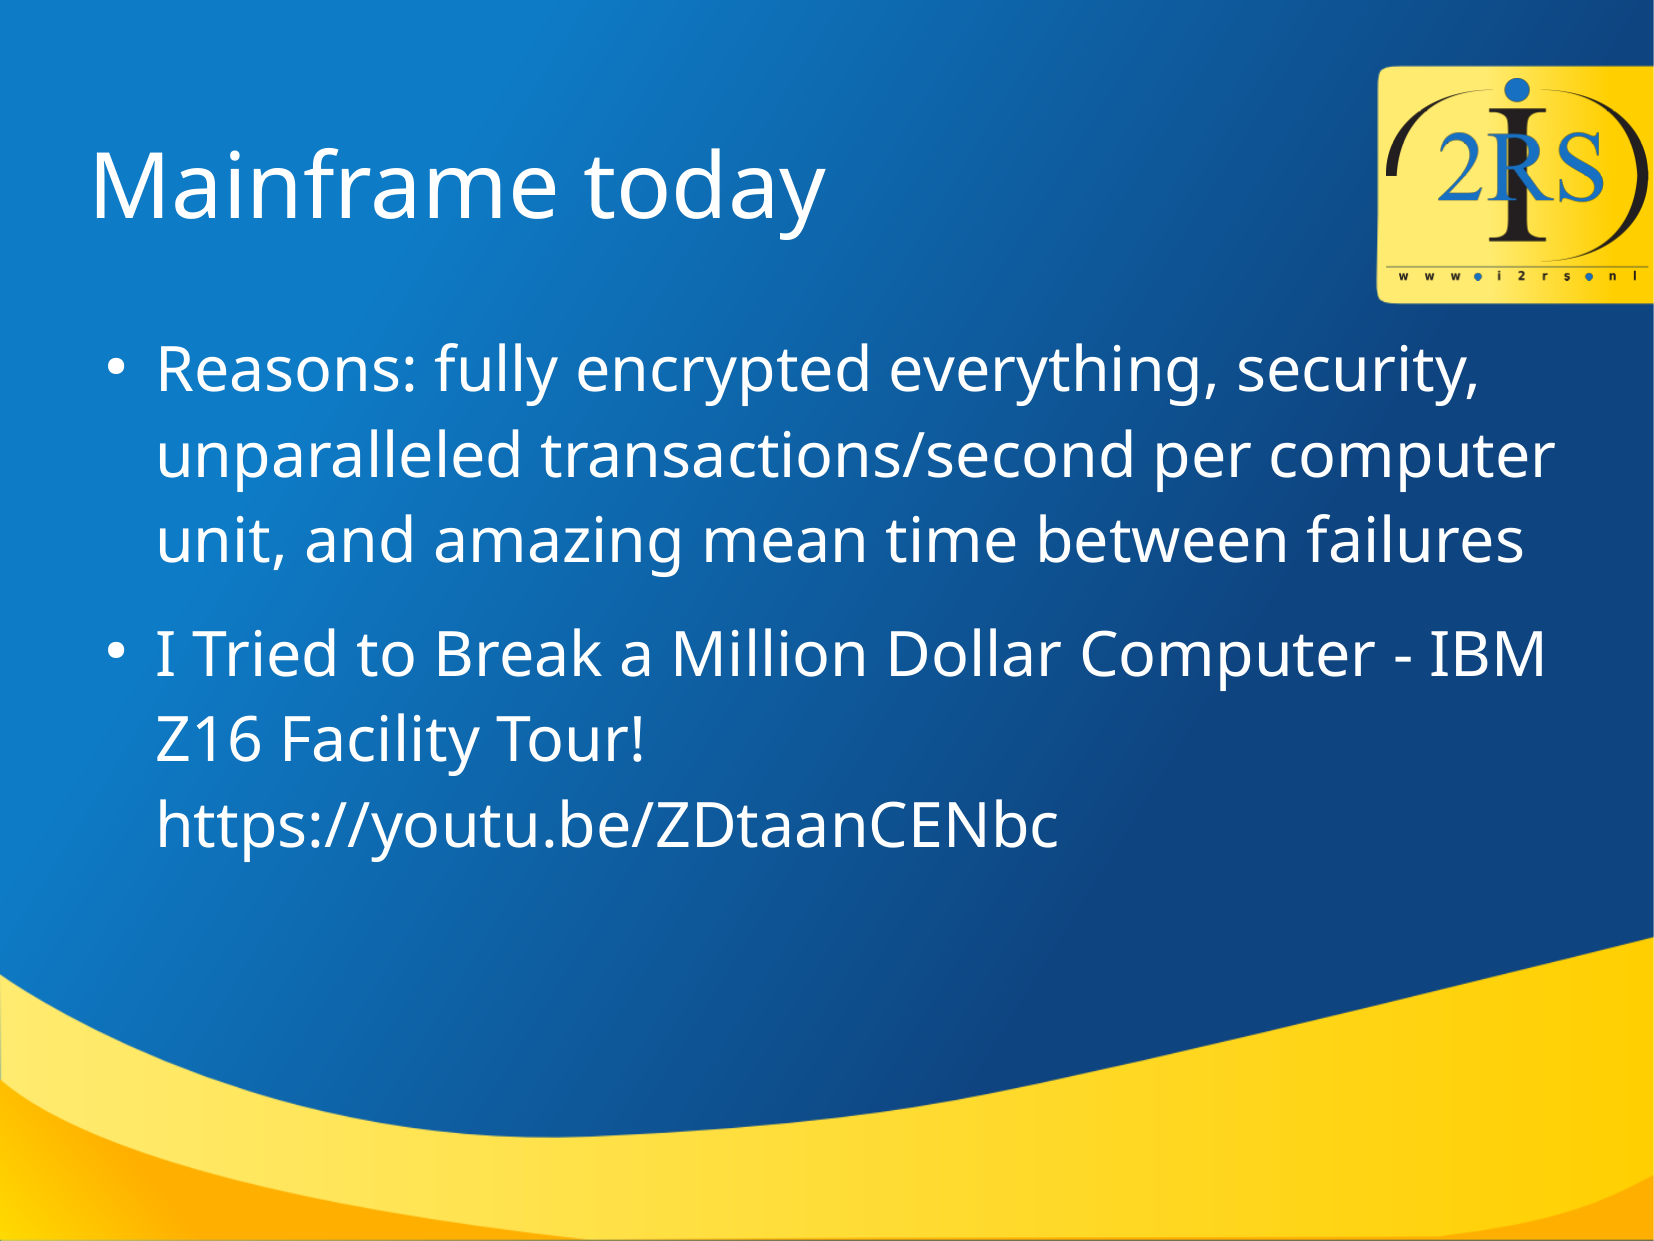

# Mainframe today
Reasons: fully encrypted everything, security, unparalleled transactions/second per computer unit, and amazing mean time between failures
I Tried to Break a Million Dollar Computer - IBM Z16 Facility Tour! https://youtu.be/ZDtaanCENbc